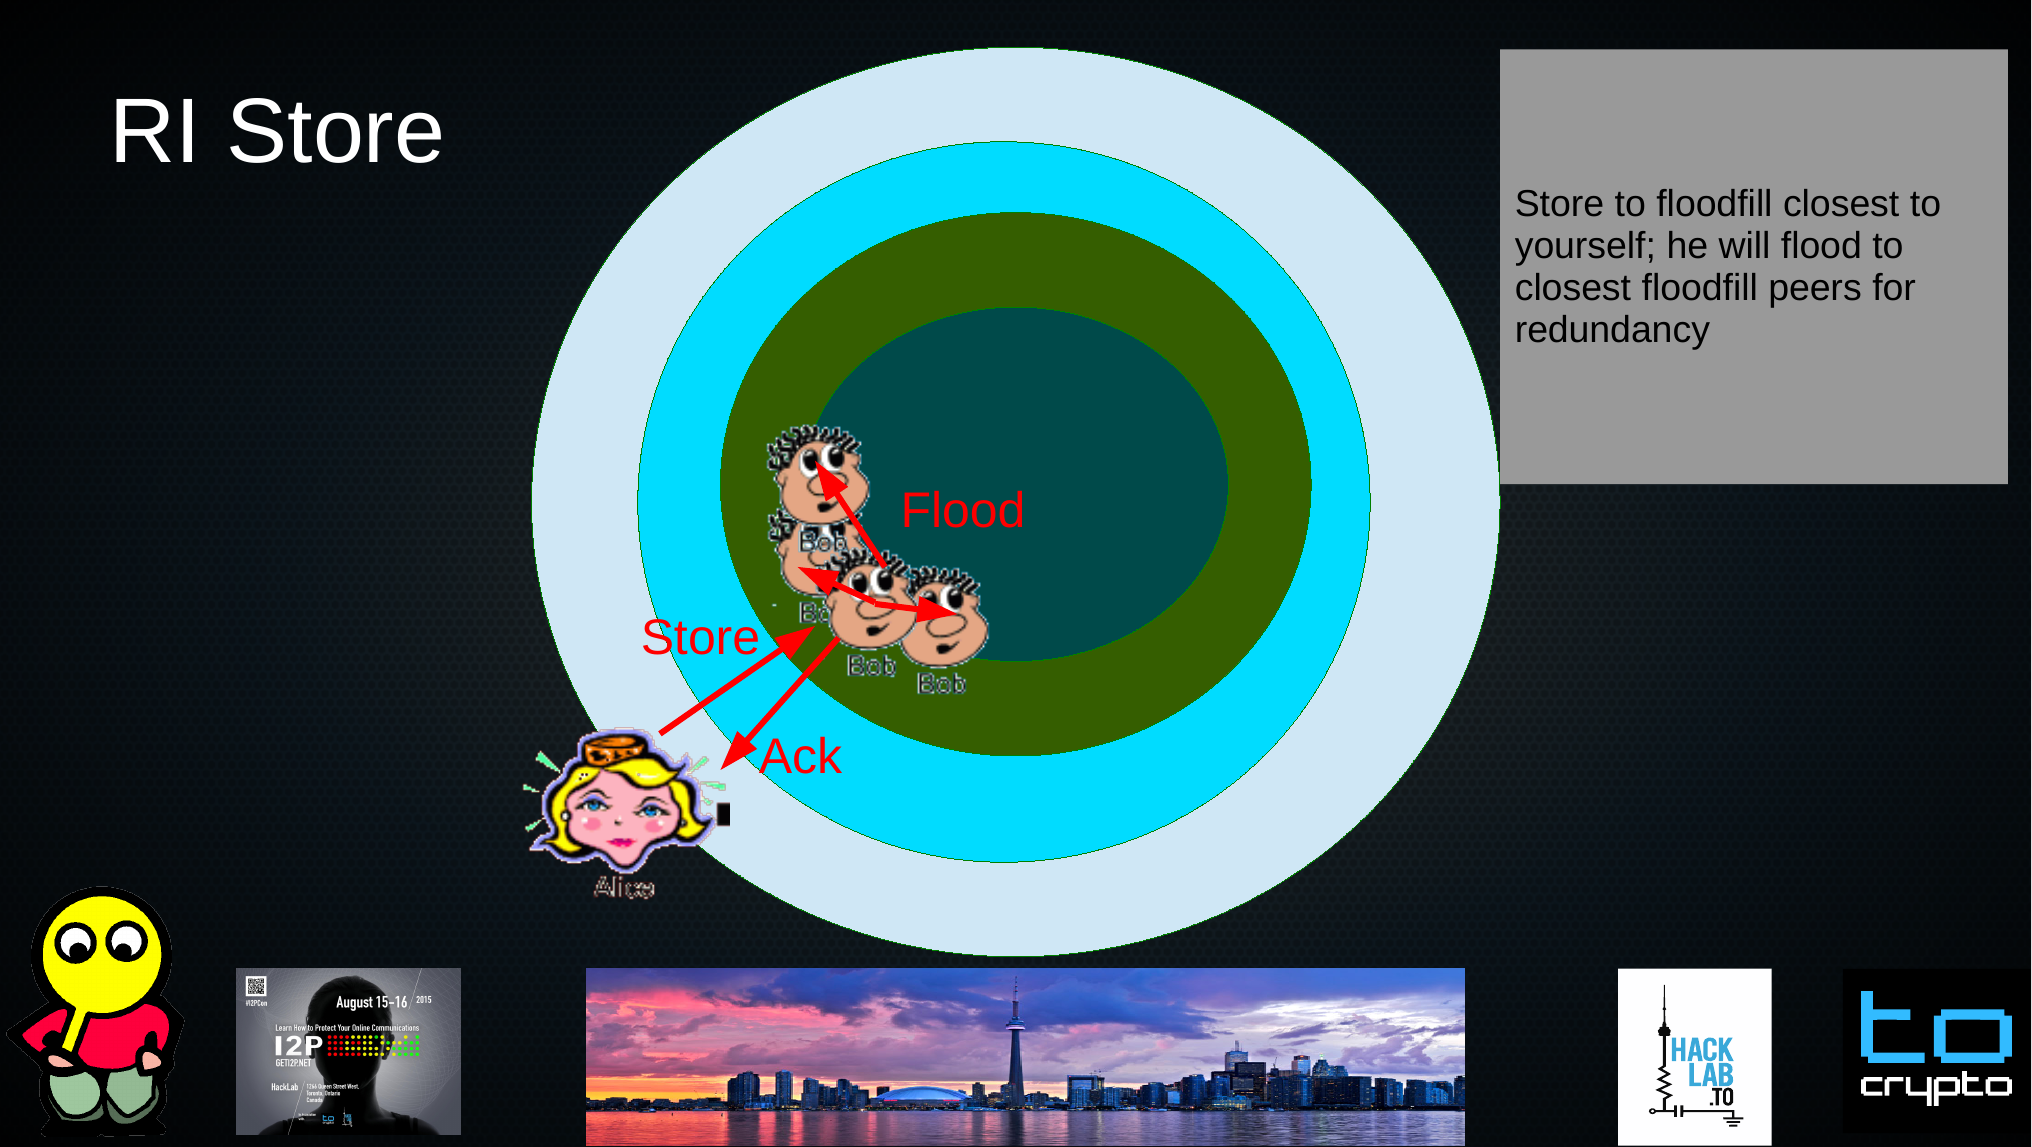

RI Store
# Tiers
Store to floodfill closest to yourself; he will flood to closest floodfill peers for redundancy
Flood
Store
Ack
15